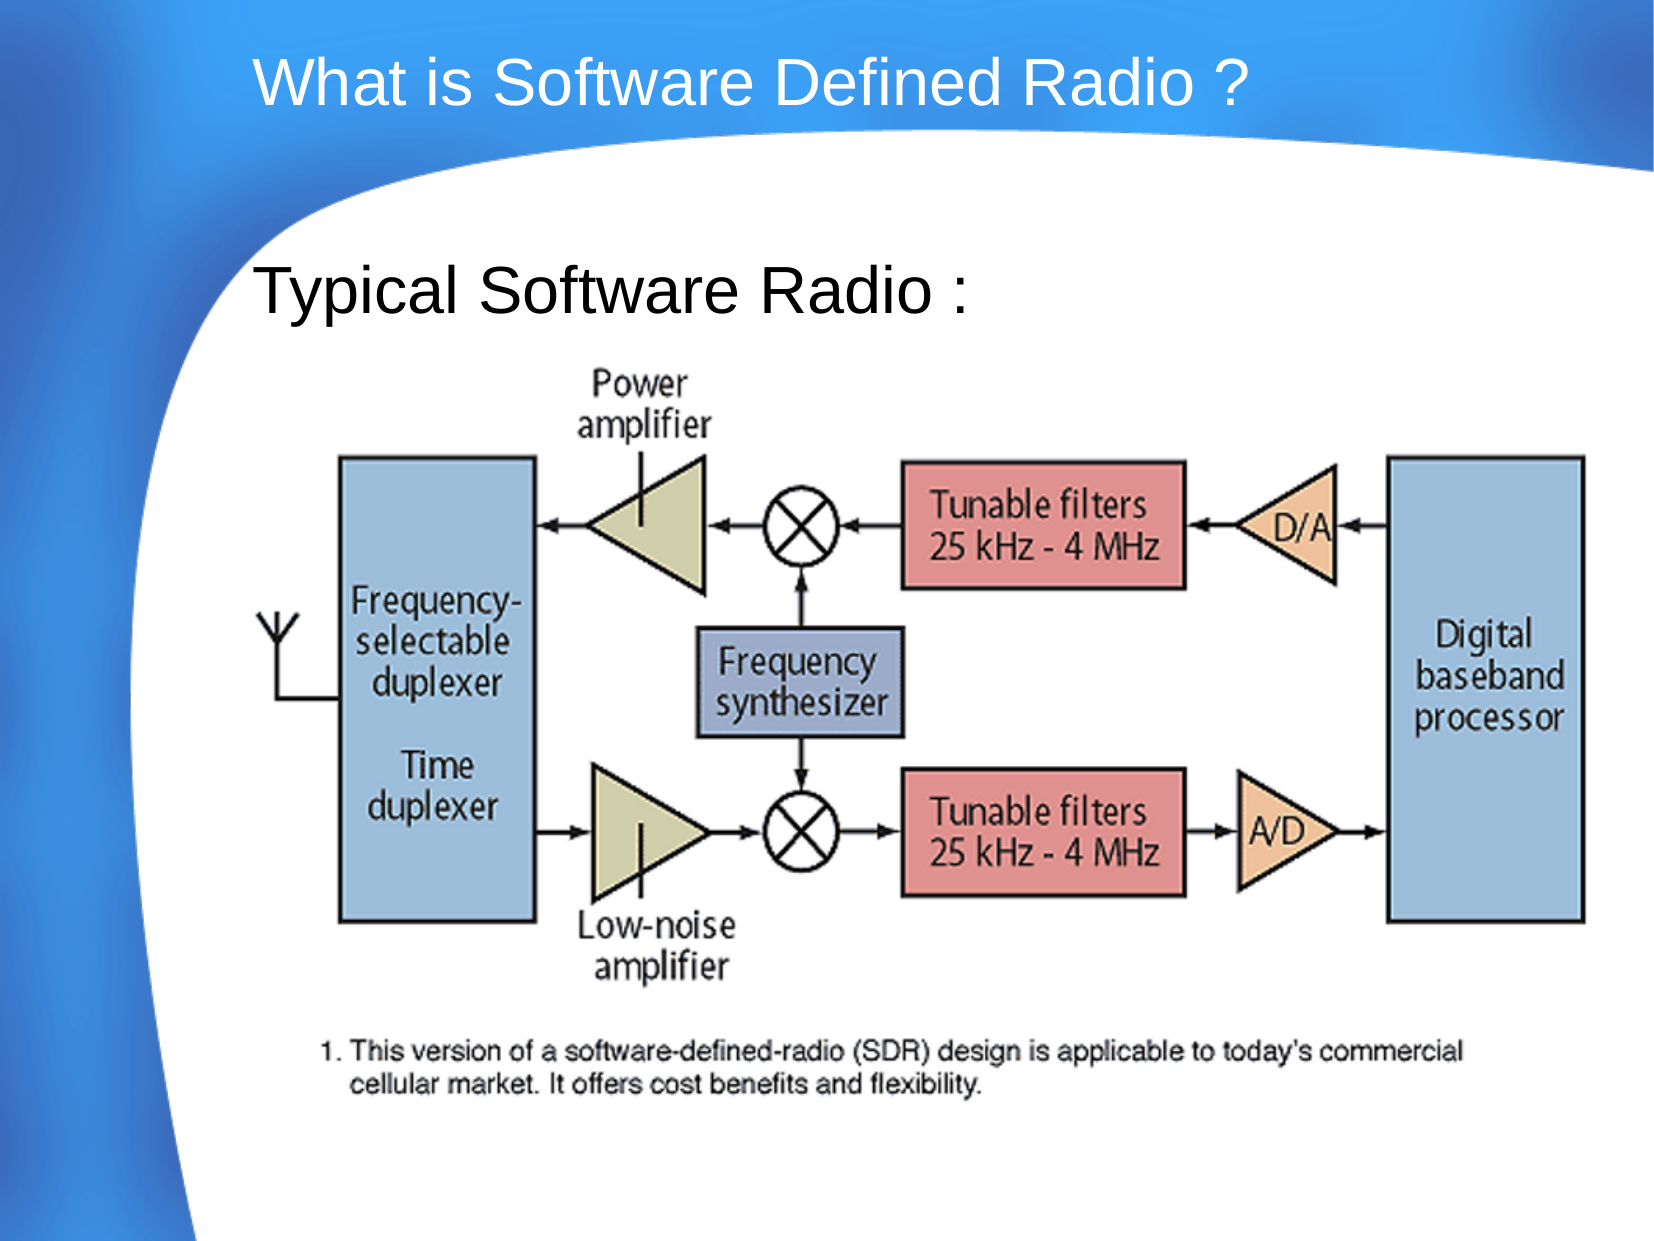

# What is Software Defined Radio ?
Typical Software Radio :